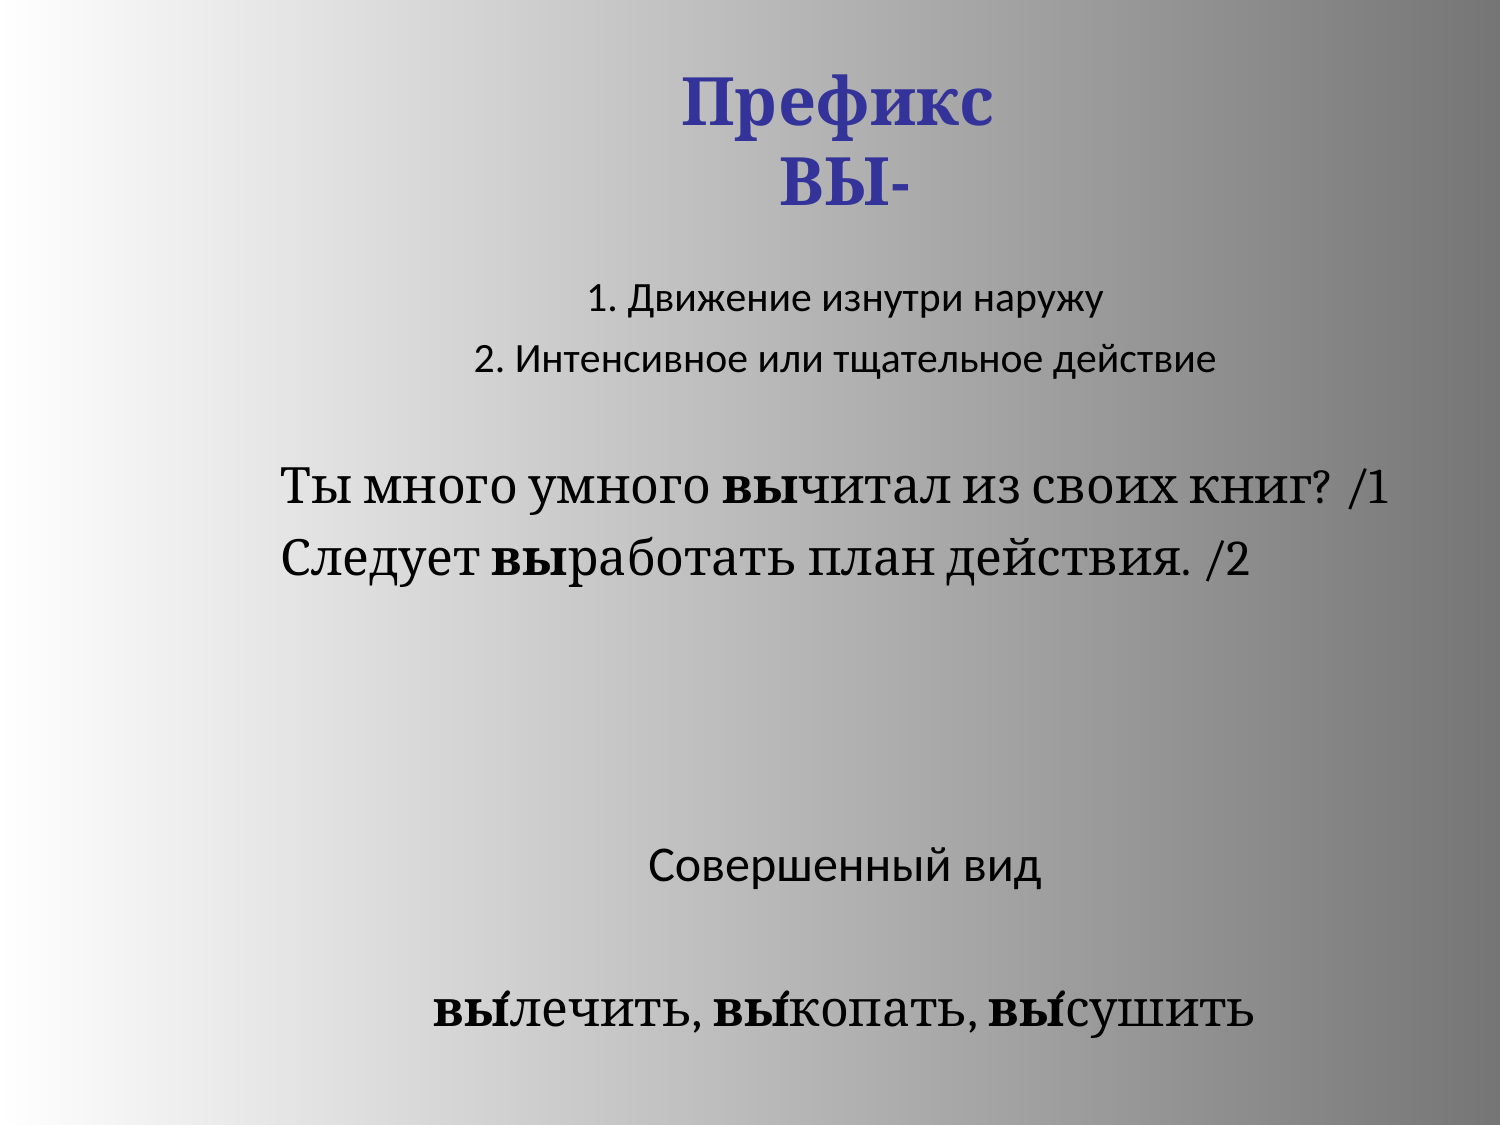

# Префикс ВЫ-
1. Движение изнутри наружу
2. Интенсивное или тщательное действие
Ты много умного вычитал из своих книг? /1
Следует выработать план действия. /2
Совершенный вид
вы́лечить, вы́копать, вы́сушить